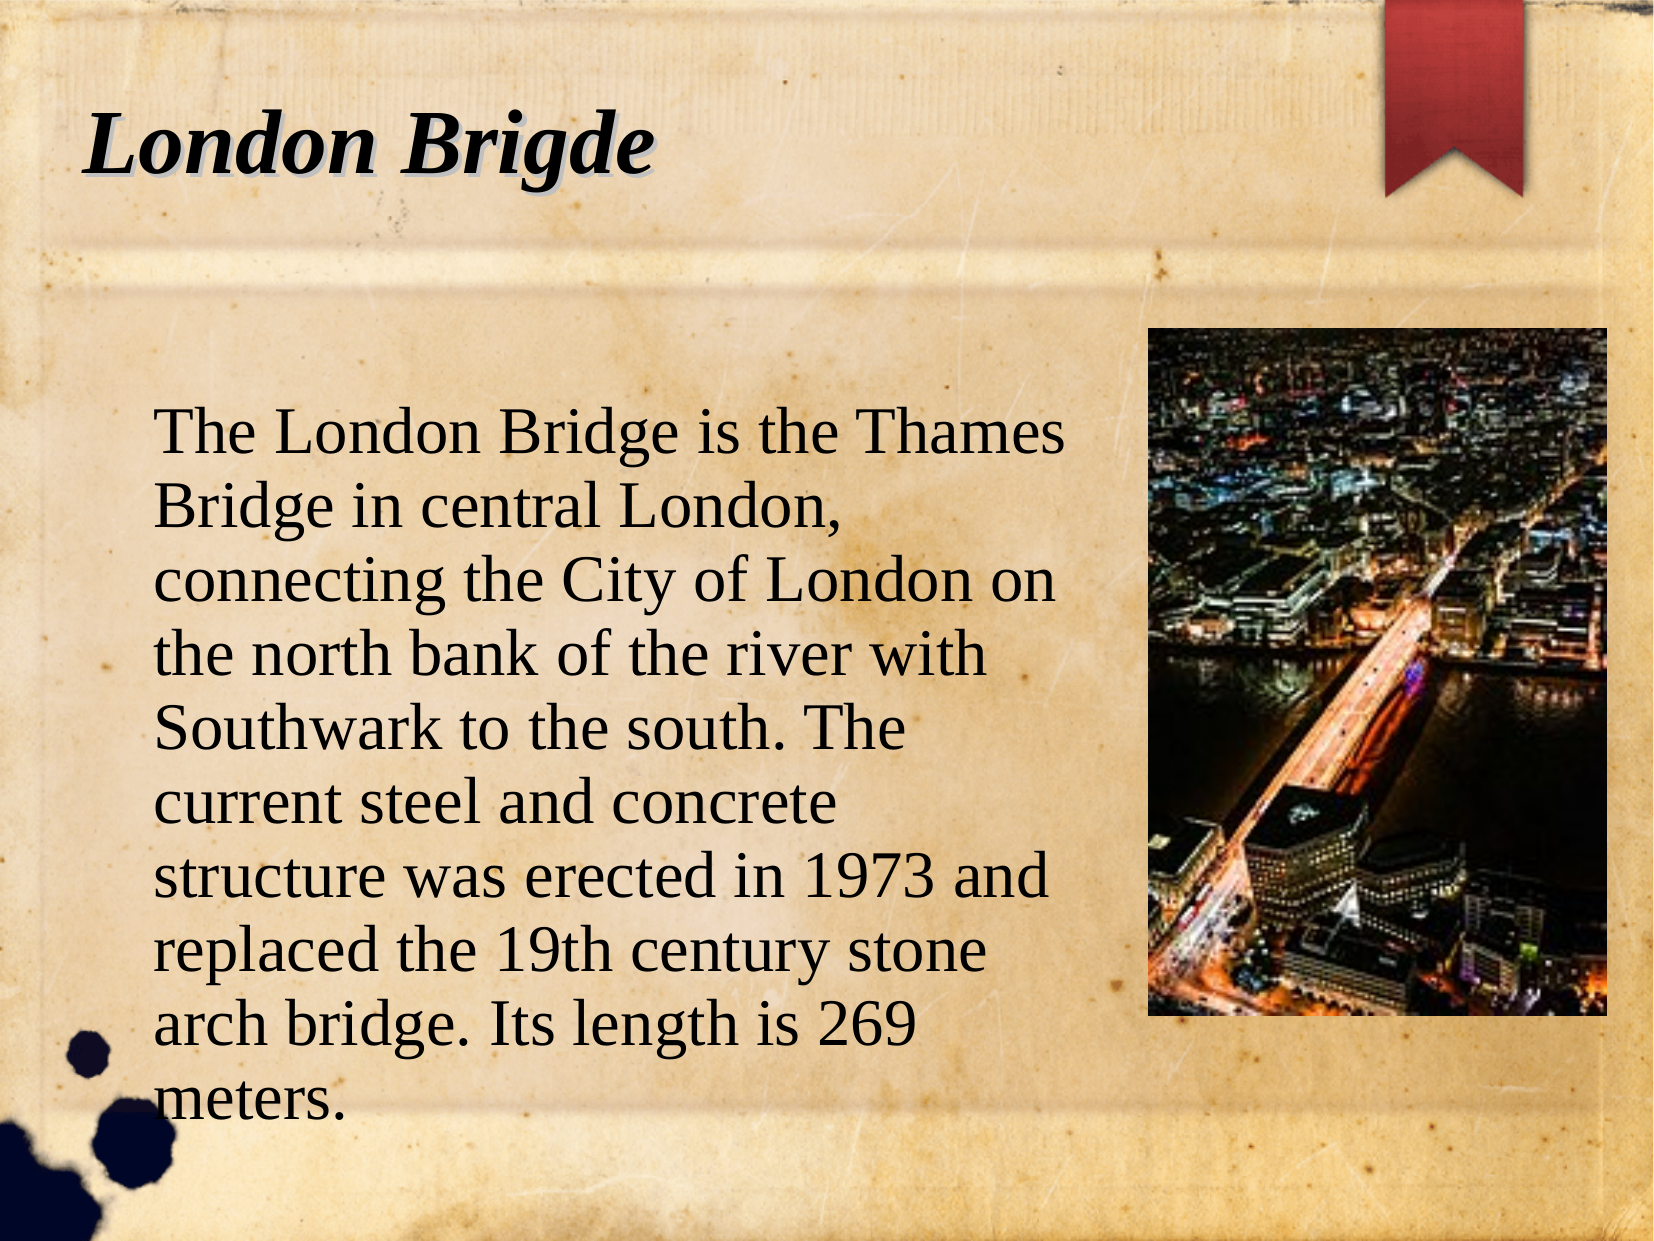

# London Brigde
The London Bridge is the Thames Bridge in central London, connecting the City of London on the north bank of the river with Southwark to the south. The current steel and concrete structure was erected in 1973 and replaced the 19th century stone arch bridge. Its length is 269 meters.